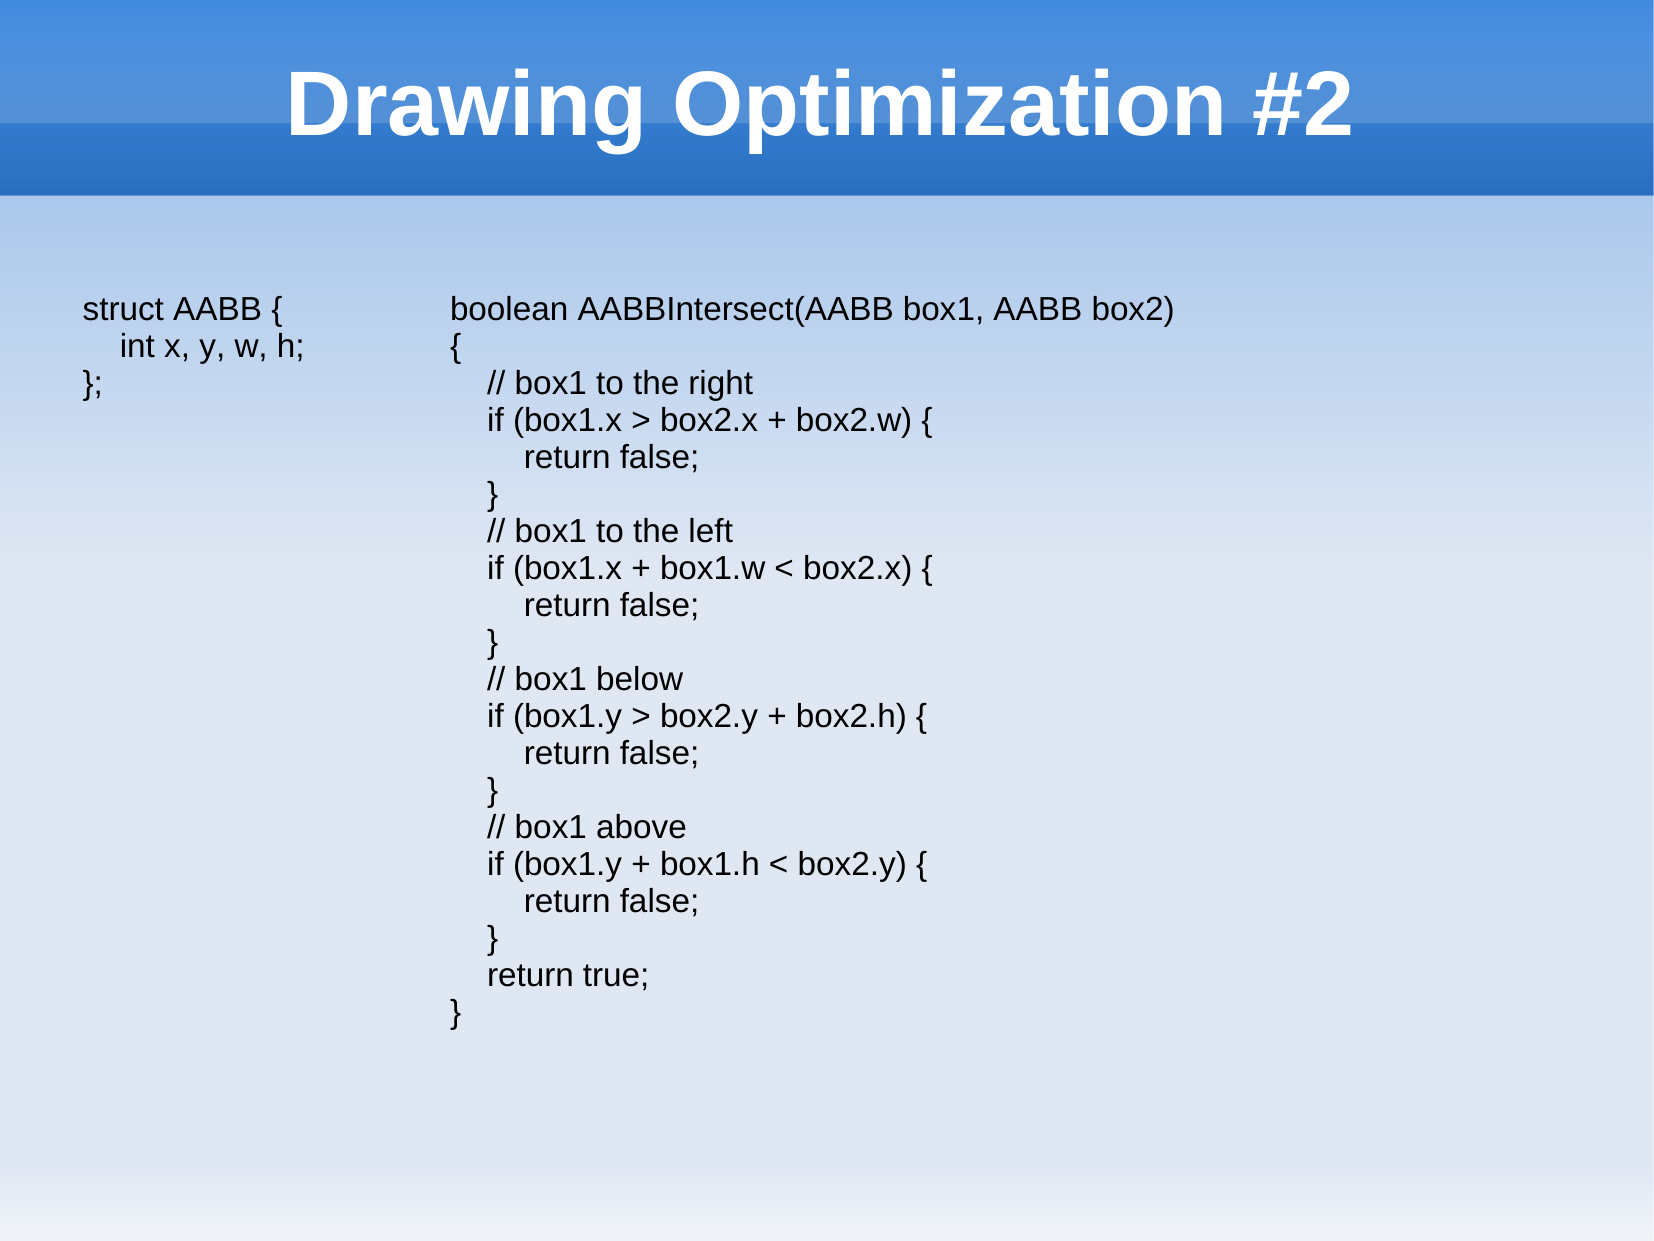

# Drawing Optimization #2
struct AABB {
 int x, y, w, h;
};
boolean AABBIntersect(AABB box1, AABB box2)
{
 // box1 to the right
 if (box1.x > box2.x + box2.w) {
 return false;
 }
 // box1 to the left
 if (box1.x + box1.w < box2.x) {
 return false;
 }
 // box1 below
 if (box1.y > box2.y + box2.h) {
 return false;
 }
 // box1 above
 if (box1.y + box1.h < box2.y) {
 return false;
 }
 return true;
}